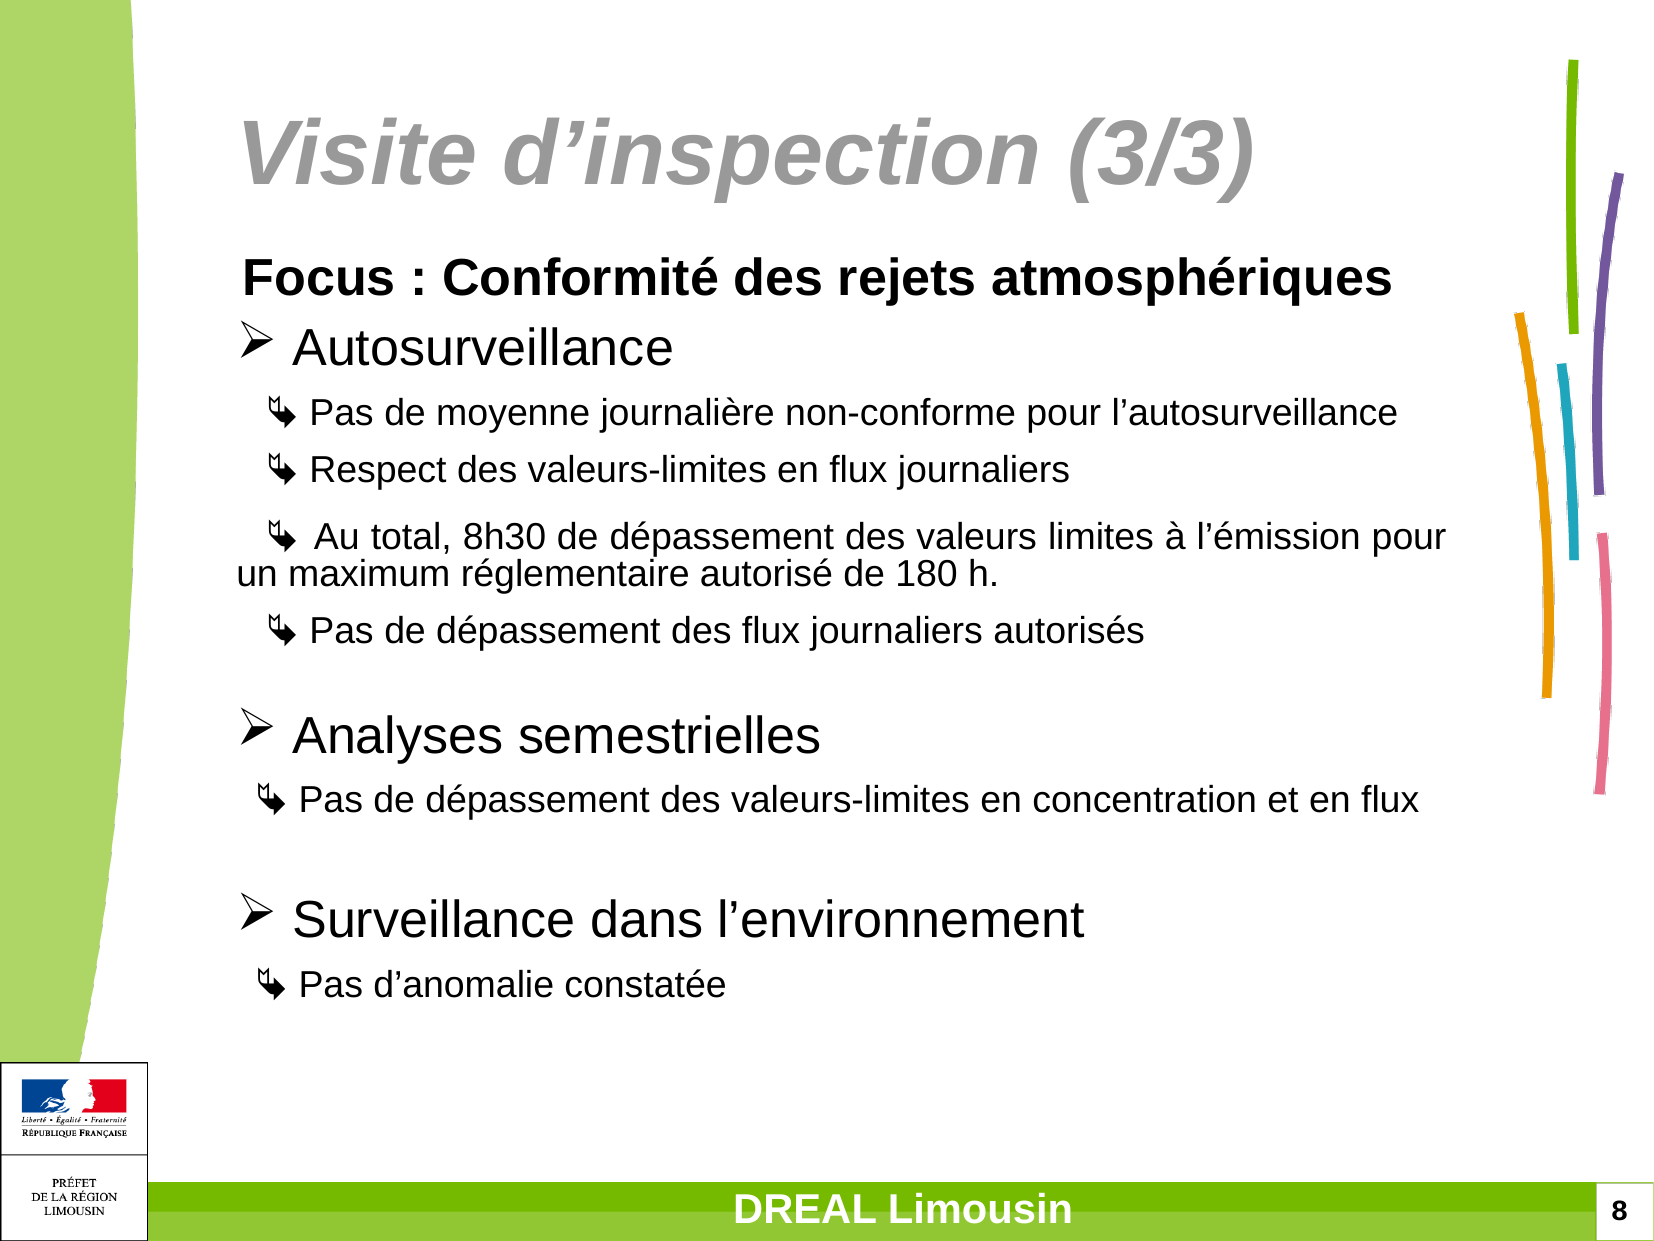

# Visite d’inspection (3/3)
Focus : Conformité des rejets atmosphériques
 Autosurveillance
 Pas de moyenne journalière non-conforme pour l’autosurveillance
 Respect des valeurs-limites en flux journaliers
 Au total, 8h30 de dépassement des valeurs limites à l’émission pour un maximum réglementaire autorisé de 180 h.
 Pas de dépassement des flux journaliers autorisés
 Analyses semestrielles
  Pas de dépassement des valeurs-limites en concentration et en flux
 Surveillance dans l’environnement
  Pas d’anomalie constatée
8
Assemblée générale DREAL lundi 25 mai 2009